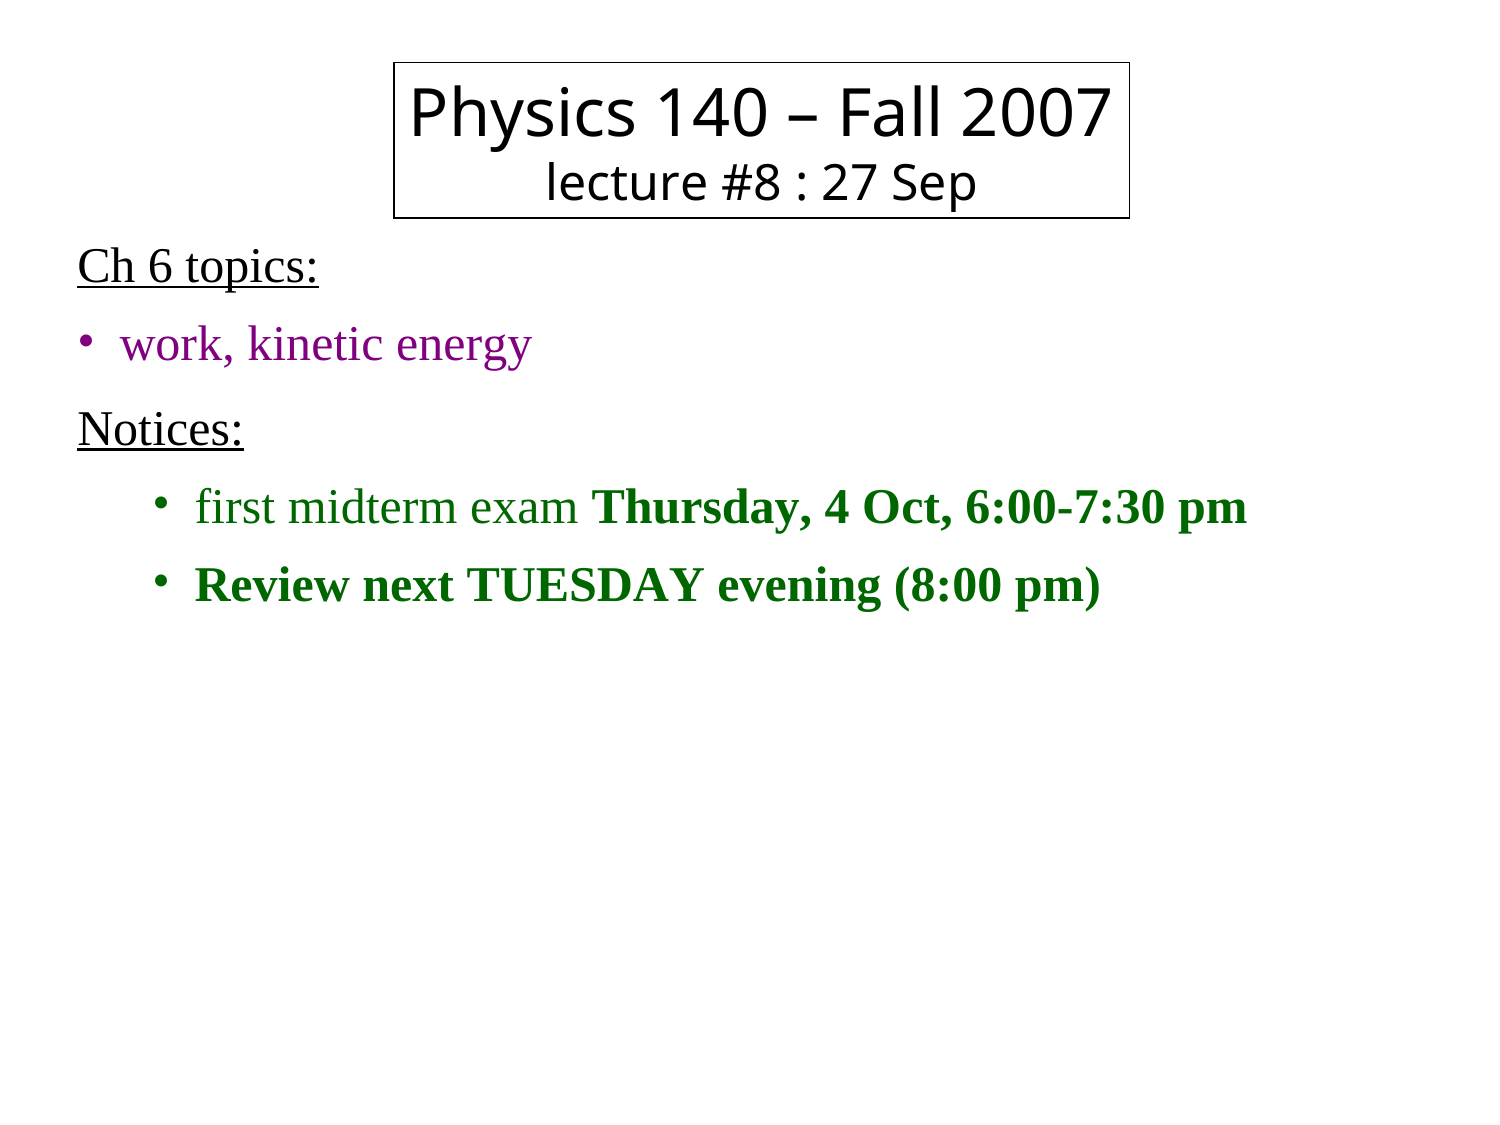

Physics 140 – Fall 2007
lecture #8 : 27 Sep
Ch 6 topics:
 work, kinetic energy
Notices:
 first midterm exam Thursday, 4 Oct, 6:00-7:30 pm
 Review next TUESDAY evening (8:00 pm)